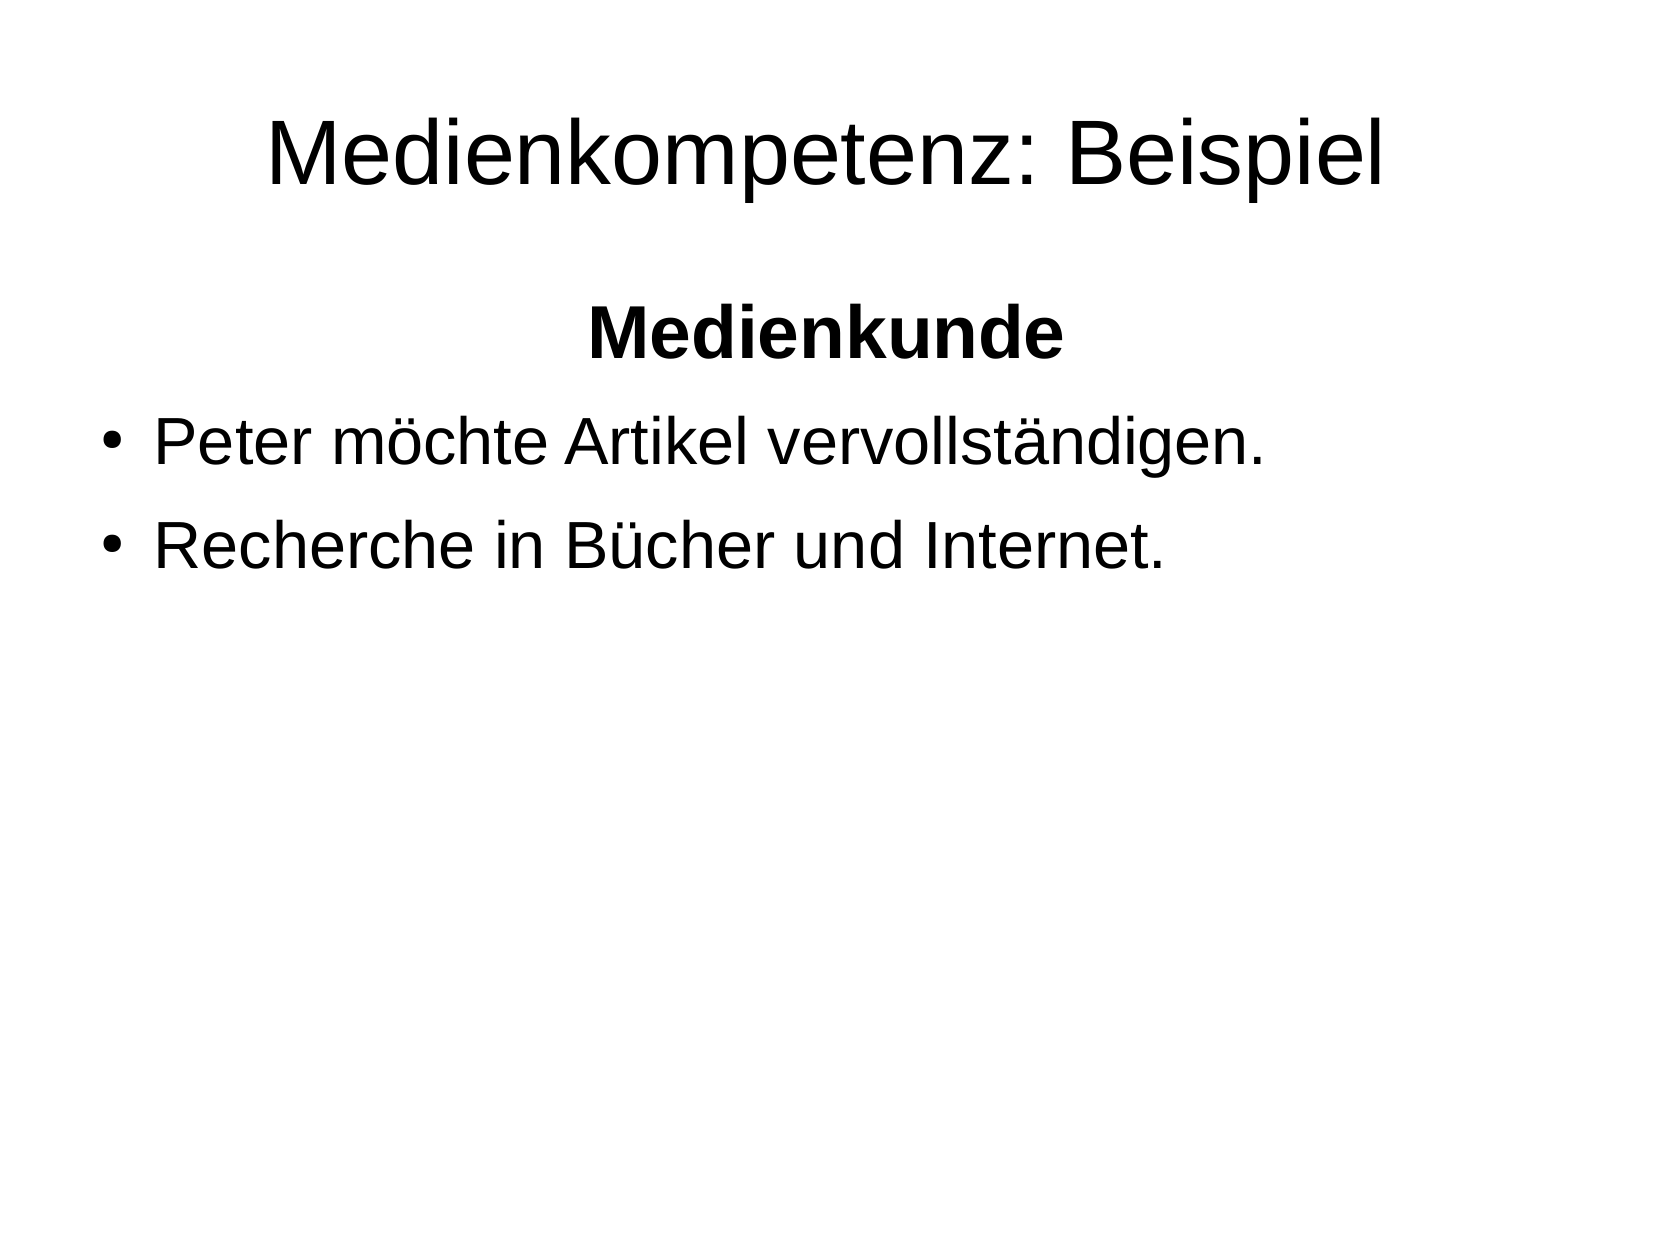

# Medienkompetenz: Beispiel
Medienkunde
Peter möchte Artikel vervollständigen.
Recherche in Bücher und Internet.